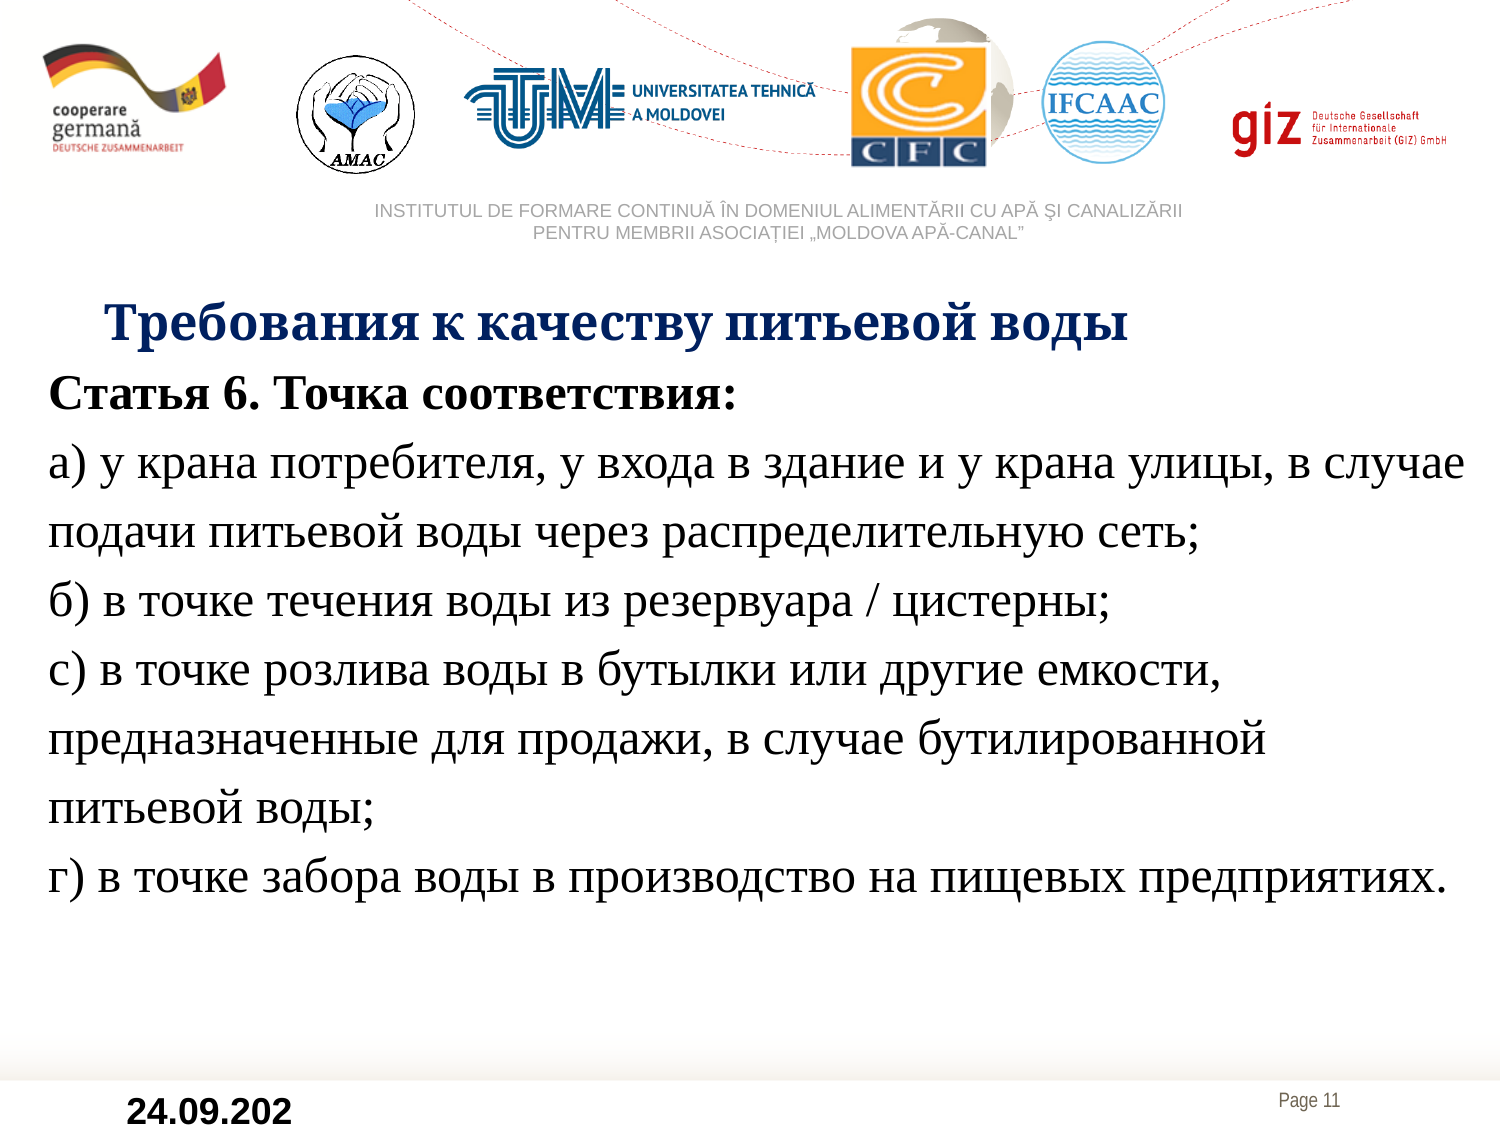

INSTITUTUL DE FORMARE CONTINUĂ ÎN DOMENIUL ALIMENTĂRII CU APĂ ŞI CANALIZĂRII
PENTRU MEMBRII ASOCIAȚIEI „MOLDOVA APĂ-CANAL”
# Требования к качеству питьевой воды Статья 6. Точка соответствия: а) у крана потребителя, у входа в здание и у крана улицы, в случае подачи питьевой воды через распределительную сеть; б) в точке течения воды из резервуара / цистерны; c) в точке розлива воды в бутылки или другие емкости, предназначенные для продажи, в случае бутилированной питьевой воды; г) в точке забора воды в производство на пищевых предприятиях.